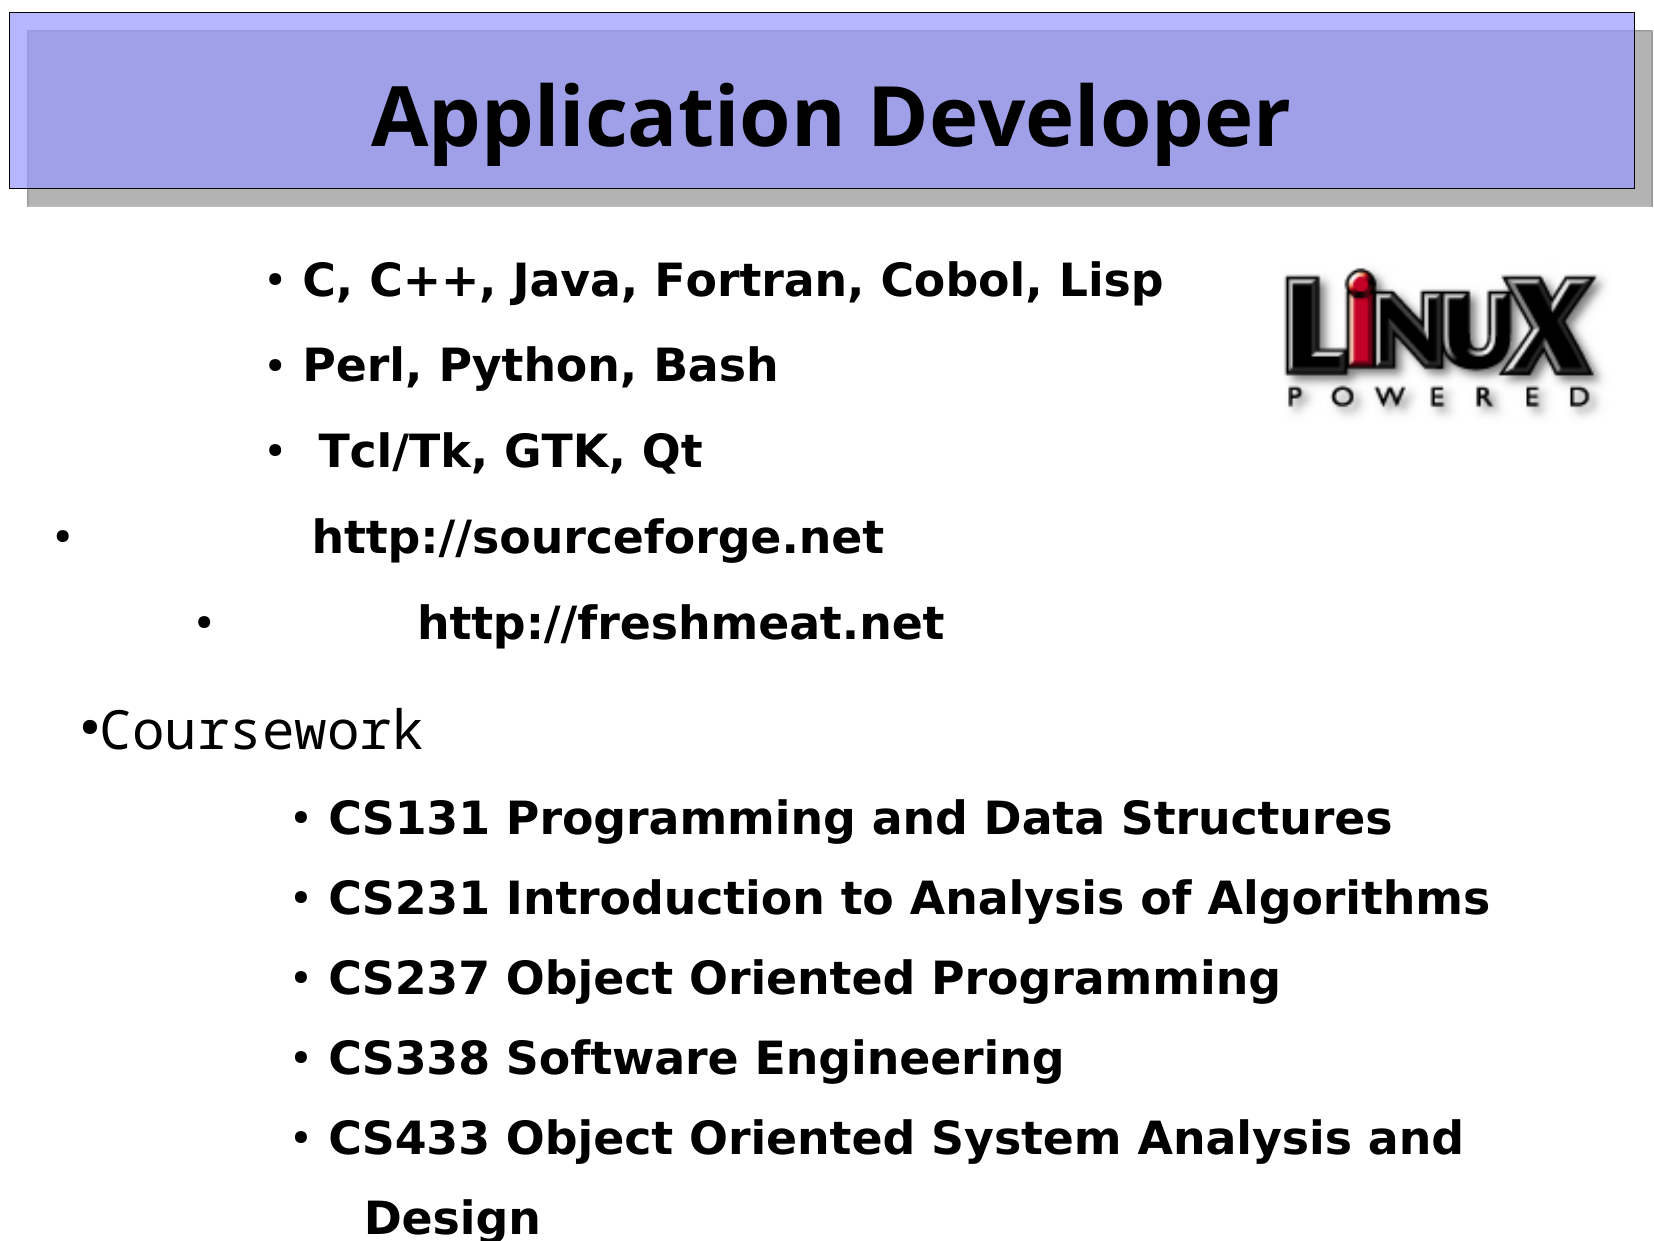

Application Developer
C, C++, Java, Fortran, Cobol, Lisp
Perl, Python, Bash
 Tcl/Tk, GTK, Qt
			 http://sourceforge.net
 		http://freshmeat.net
Coursework
CS131 Programming and Data Structures
CS231 Introduction to Analysis of Algorithms
CS237 Object Oriented Programming
CS338 Software Engineering
CS433 Object Oriented System Analysis and Design